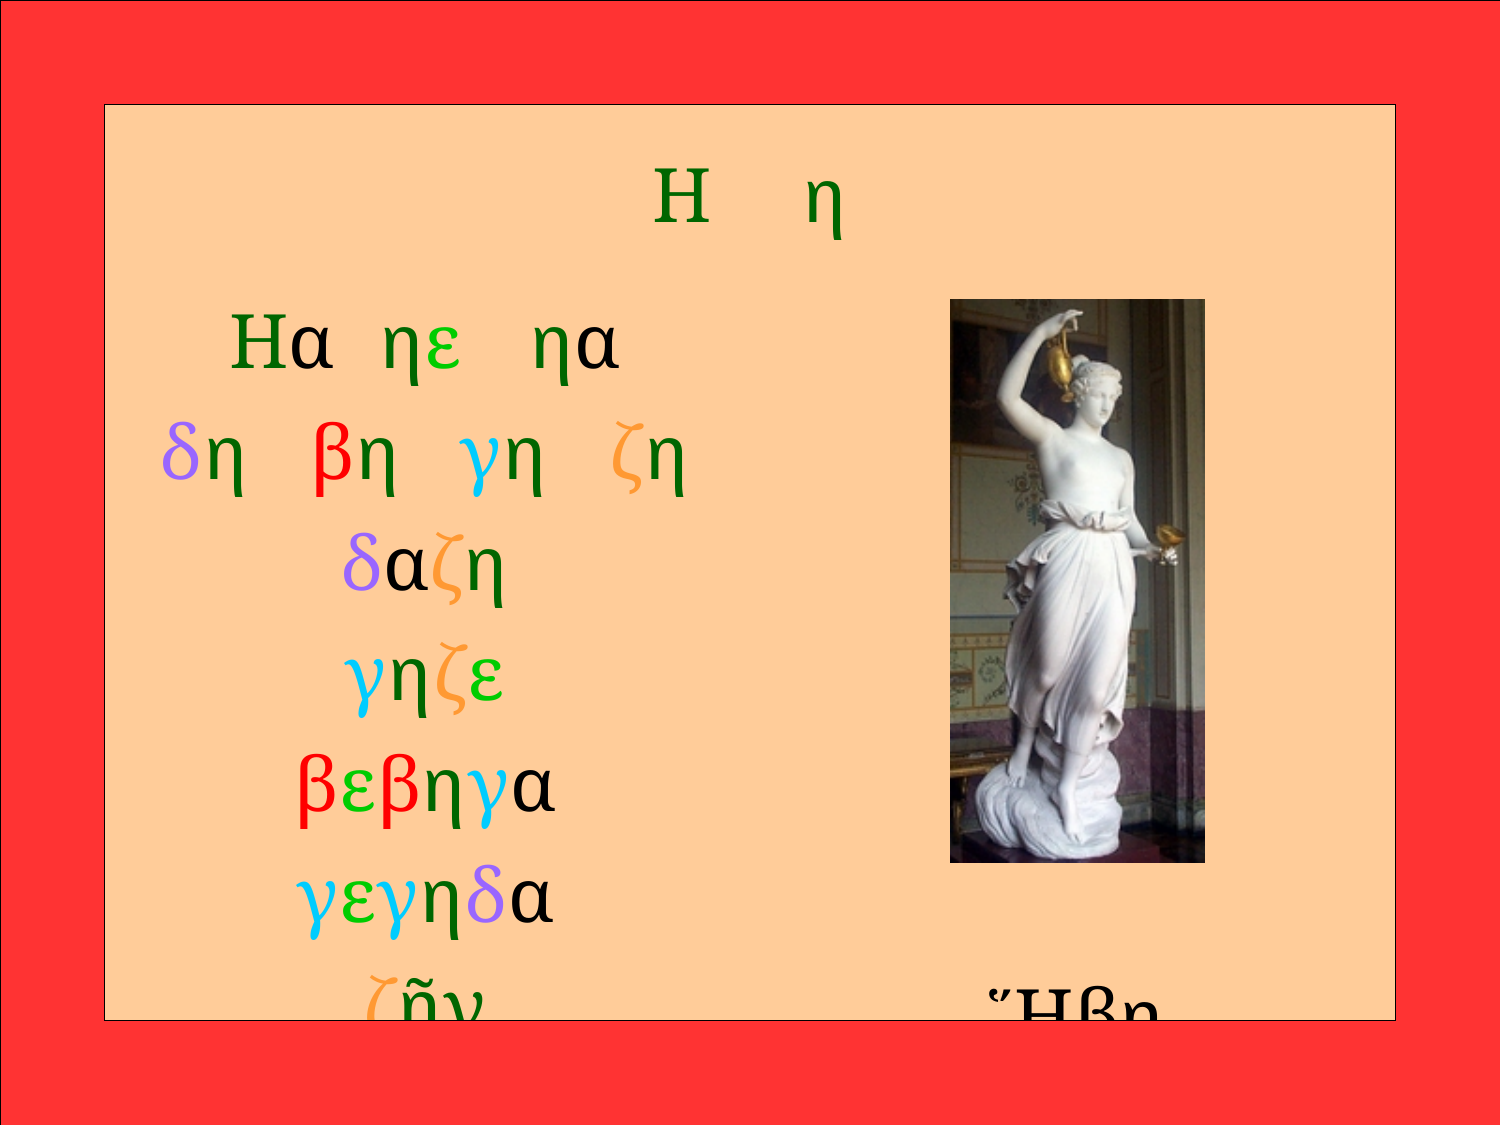

# Η	η
Ηα	ηε	ηα
δη	βη	γη	ζη
δαζη
γηζε
βεβηγα
γεγηδα
ζῆν
῞Ηβη